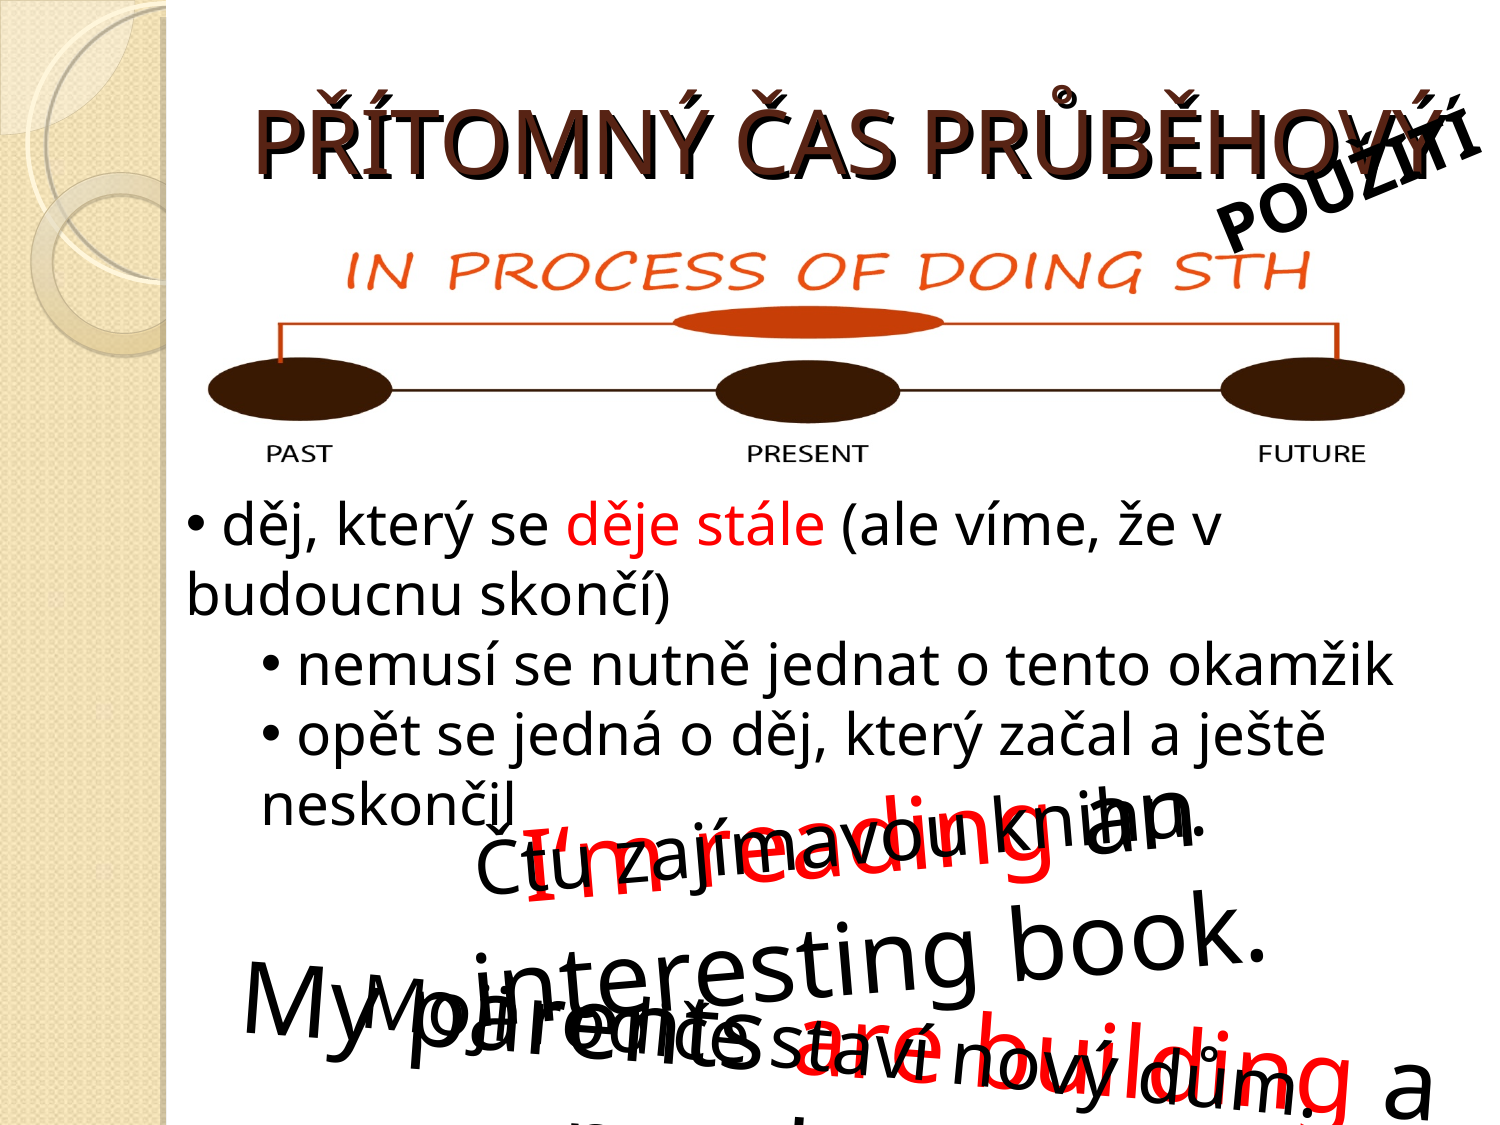

PŘÍTOMNÝ ČAS PRŮBĚHOVÝ
POUŽITÍ
 děj, který se děje stále (ale víme, že v budoucnu skončí)
 nemusí se nutně jednat o tento okamžik
 opět se jedná o děj, který začal a ještě neskončil
I‘m reading an interesting book.
Čtu zajímavou knihu.
My parents are building a new house.
Moji rodiče staví nový dům.